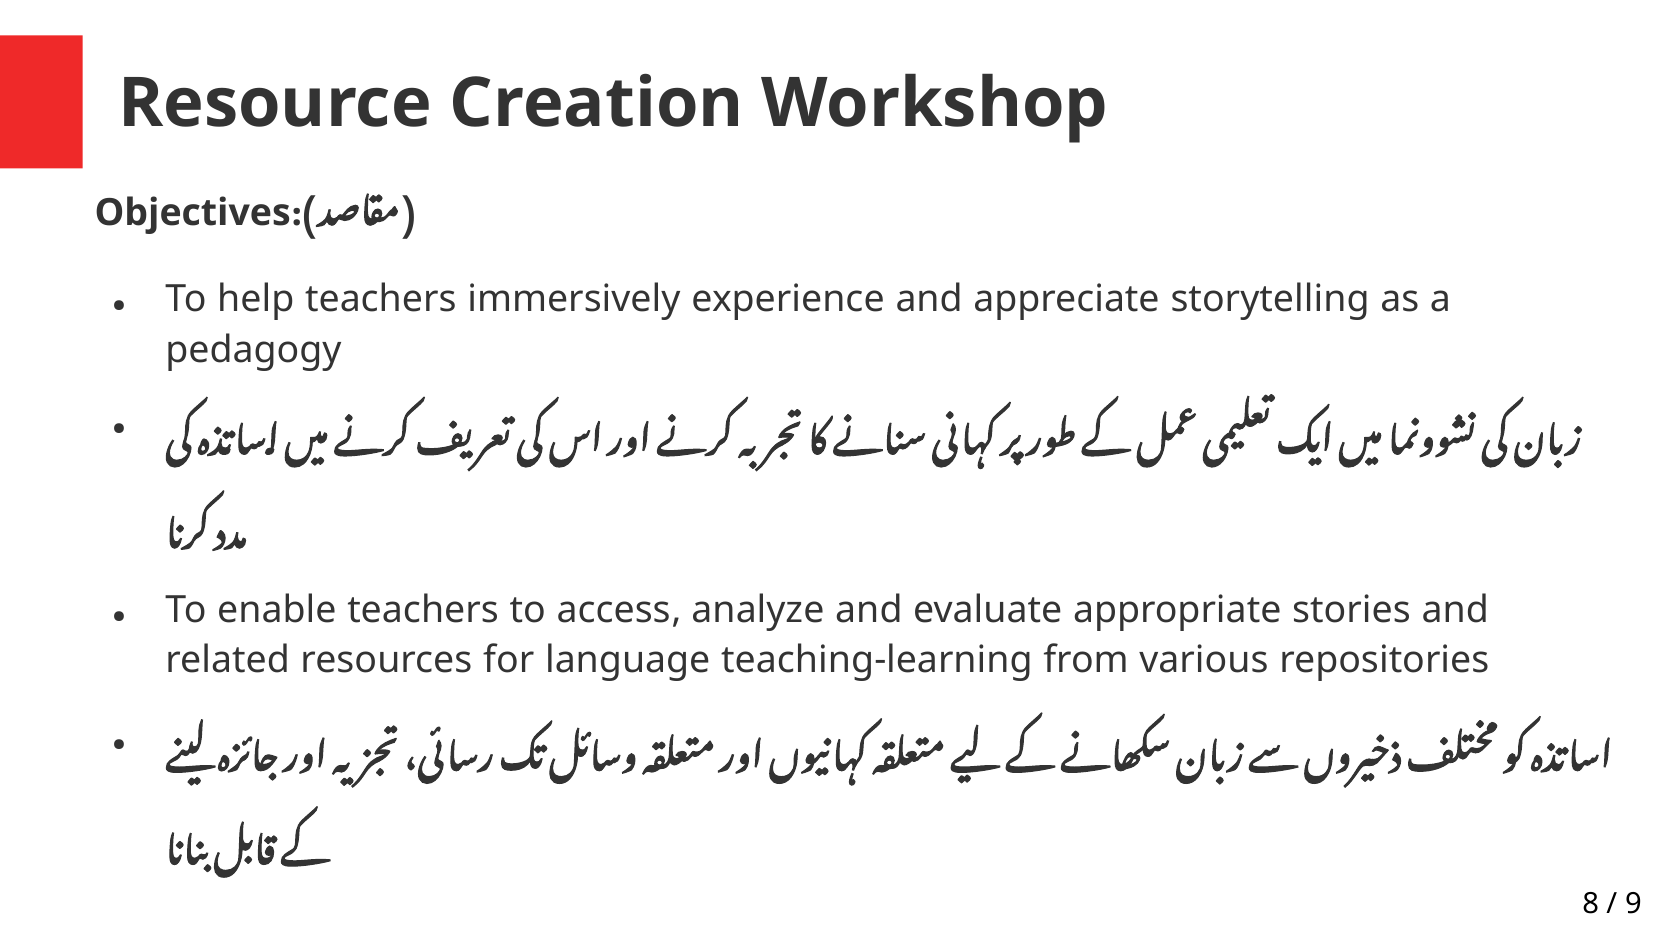

# Resource Creation Workshop
Objectives:(مقاصد)
To help teachers immersively experience and appreciate storytelling as a pedagogy
زبان کی نشوونما میں ایک تعلیمی عمل کے طور پر کہانی سنانے کا تجربہ کرنے اور اس کی تعریف کرنے میں اساتذہ کی مدد کرنا
To enable teachers to access, analyze and evaluate appropriate stories and related resources for language teaching-learning from various repositories
اساتذہ کو مختلف ذخیروں سے زبان سکھانے کے لیے متعلقہ کہانیوں اور متعلقہ وسائل تک رسائی، تجزیہ اور جائزہ لینے کے قابل بنانا
8